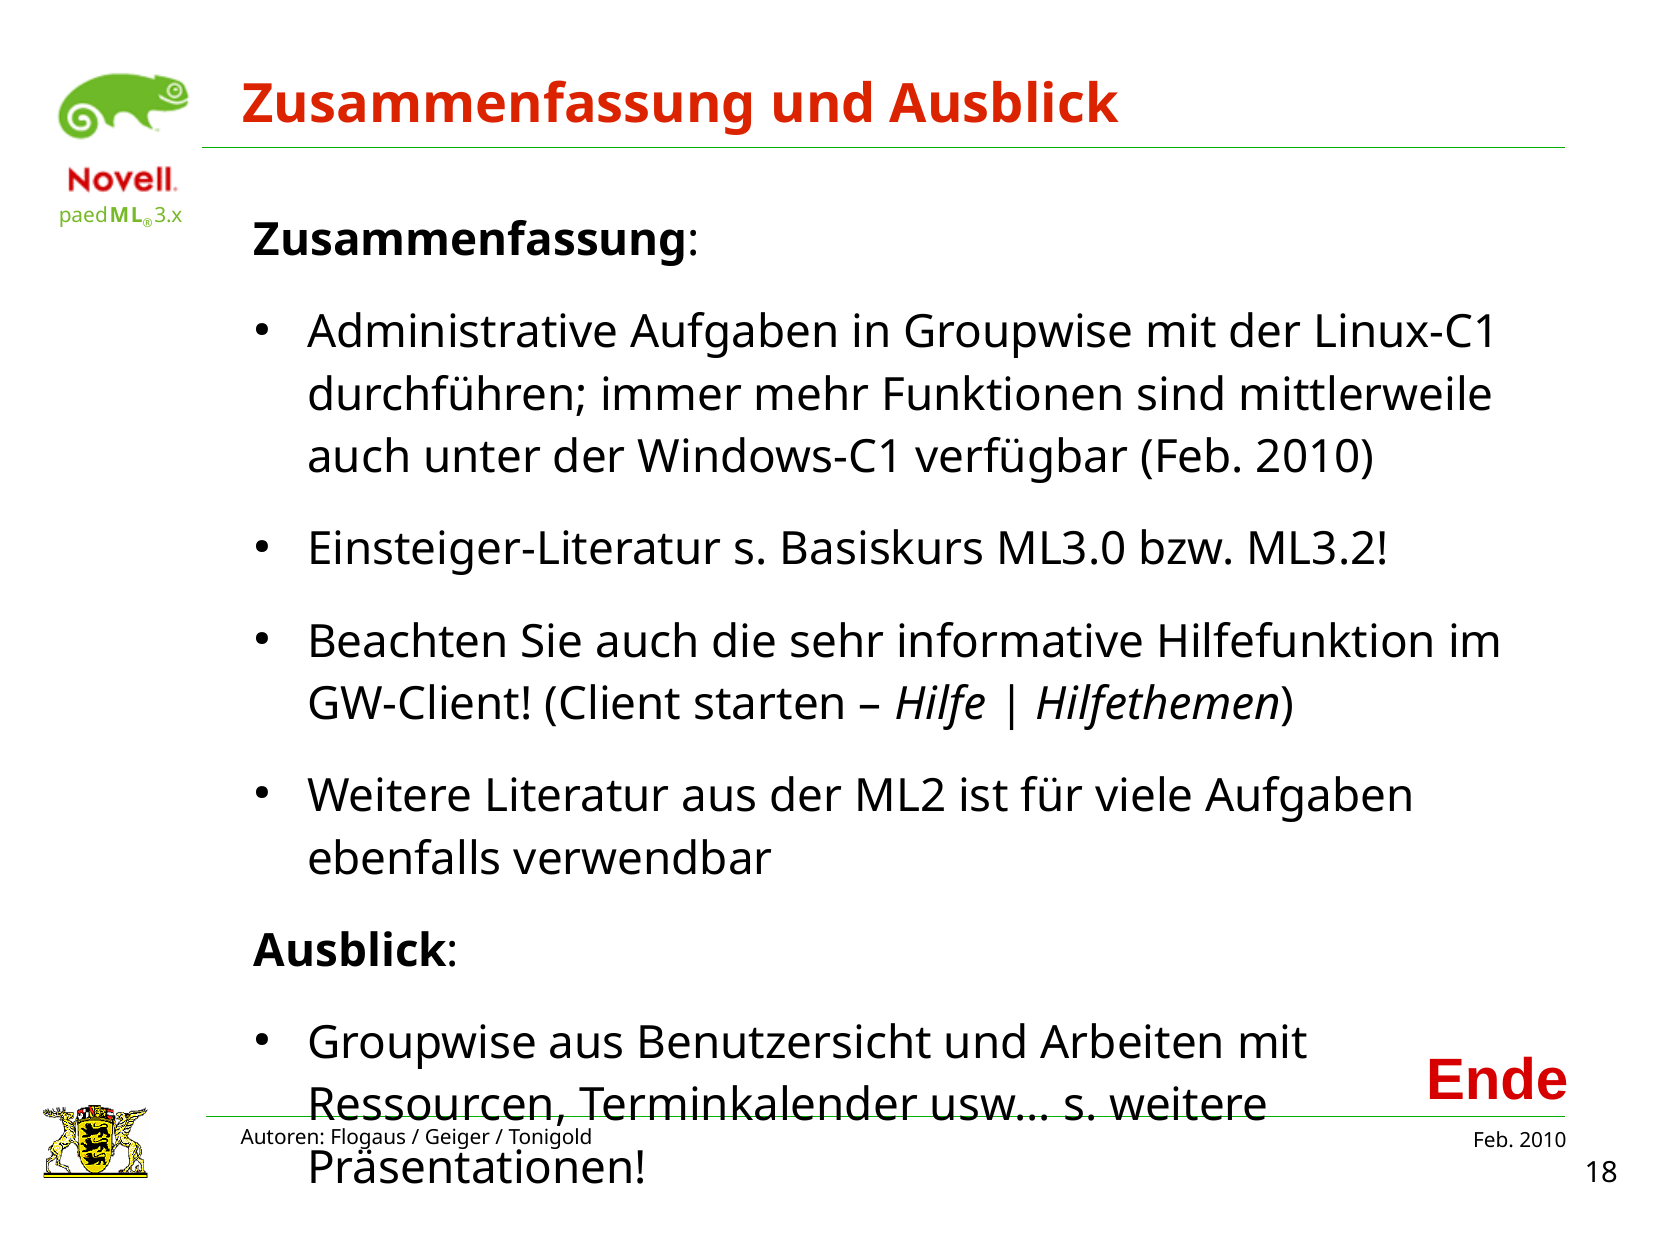

# Zusammenfassung und Ausblick
Zusammenfassung:
Administrative Aufgaben in Groupwise mit der Linux-C1
durchführen; immer mehr Funktionen sind mittlerweile auch unter der Windows-C1 verfügbar (Feb. 2010)
Einsteiger-Literatur s. Basiskurs ML3.0 bzw. ML3.2!
Beachten Sie auch die sehr informative Hilfefunktion im
GW-Client! (Client starten – Hilfe | Hilfethemen)
Weitere Literatur aus der ML2 ist für viele Aufgaben
ebenfalls verwendbar
Ausblick:
Groupwise aus Benutzersicht und Arbeiten mit Ressourcen, Terminkalender usw... s. weitere Präsentationen!
Ende
Autoren: Flogaus / Geiger / Tonigold
Feb. 2010
18